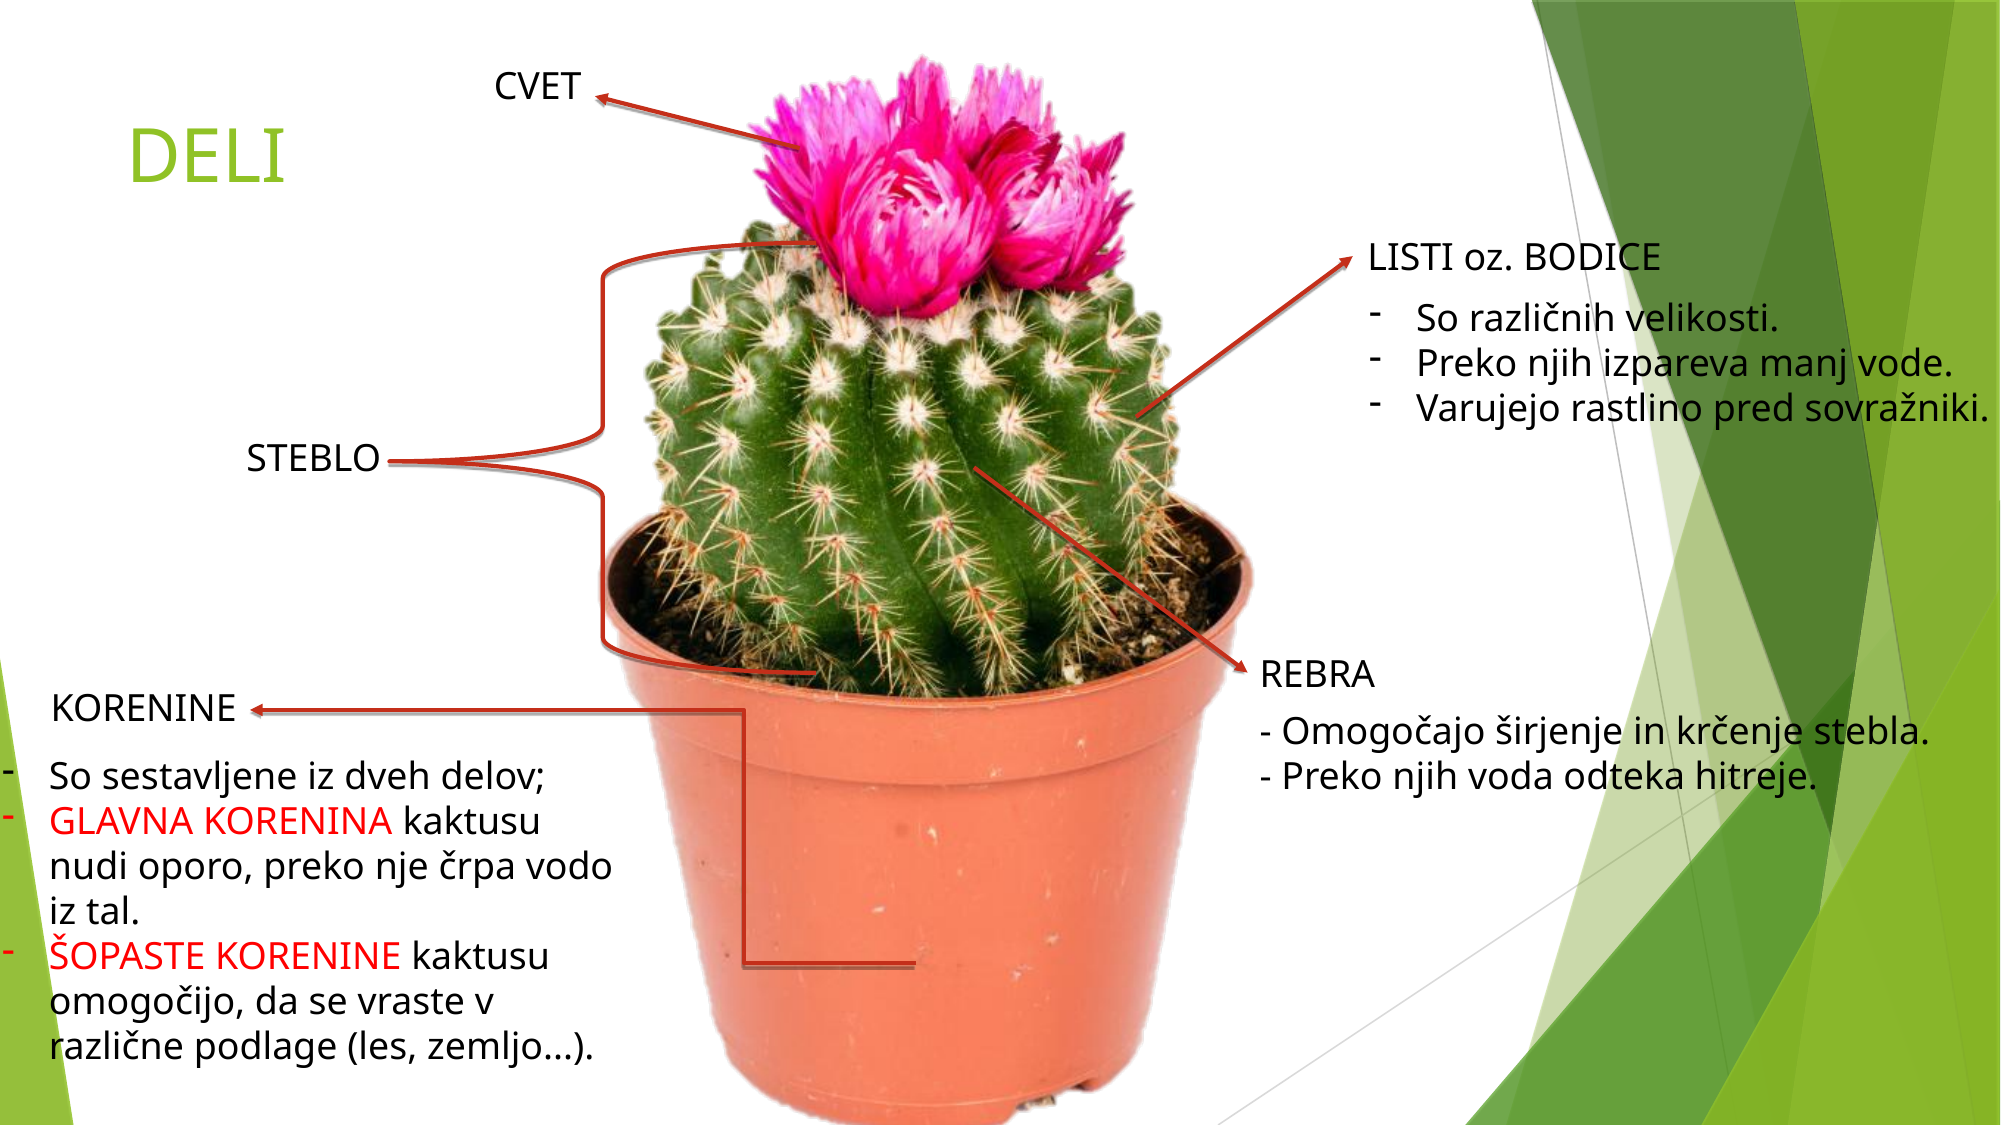

CVET
# DELI
LISTI oz. BODICE
So različnih velikosti.
Preko njih izpareva manj vode.
Varujejo rastlino pred sovražniki.
STEBLO
REBRA
KORENINE
- Omogočajo širjenje in krčenje stebla.
- Preko njih voda odteka hitreje.
So sestavljene iz dveh delov;
GLAVNA KORENINA kaktusu nudi oporo, preko nje črpa vodo iz tal.
ŠOPASTE KORENINE kaktusu omogočijo, da se vraste v različne podlage (les, zemljo...).